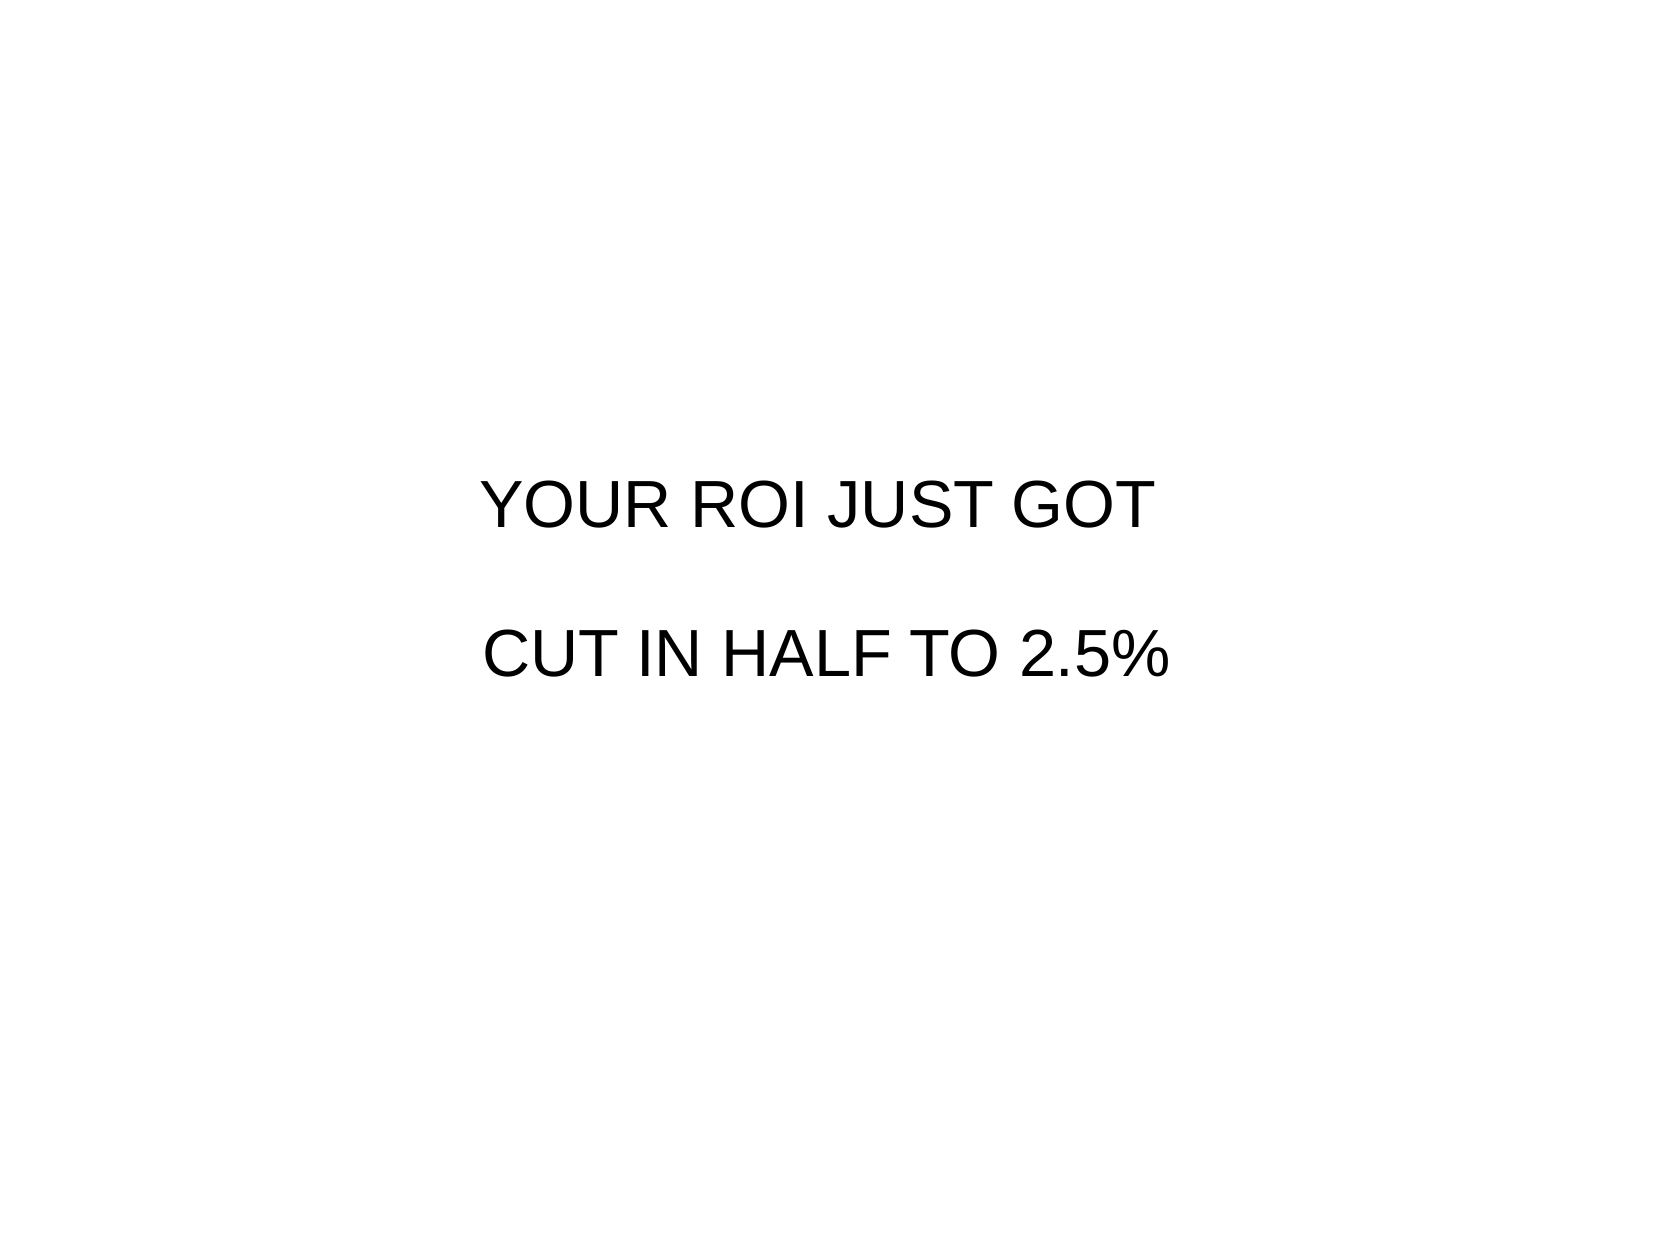

# YOUR ROI JUST GOT
CUT IN HALF TO 2.5%